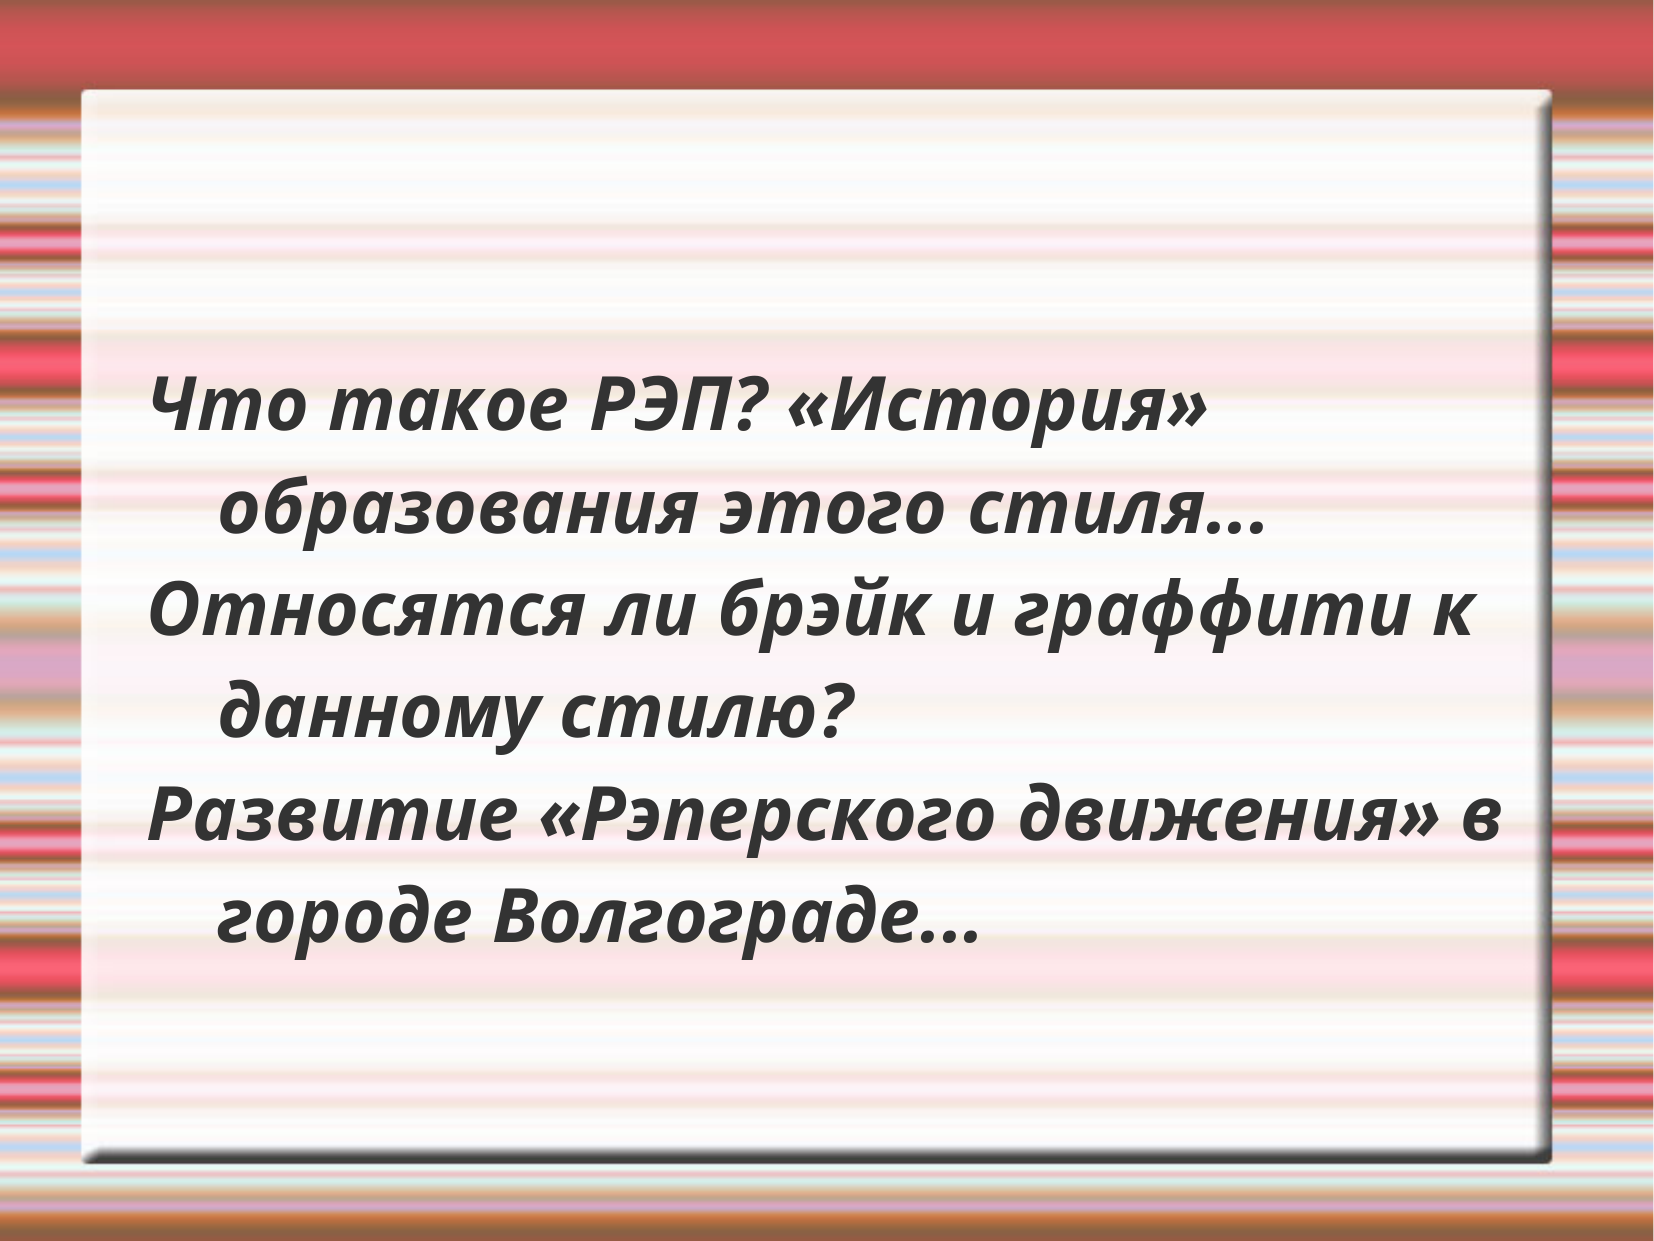

#
Что такое РЭП? «История» образования этого стиля...
Относятся ли брэйк и граффити к данному стилю?
Развитие «Рэперского движения» в городе Волгограде...